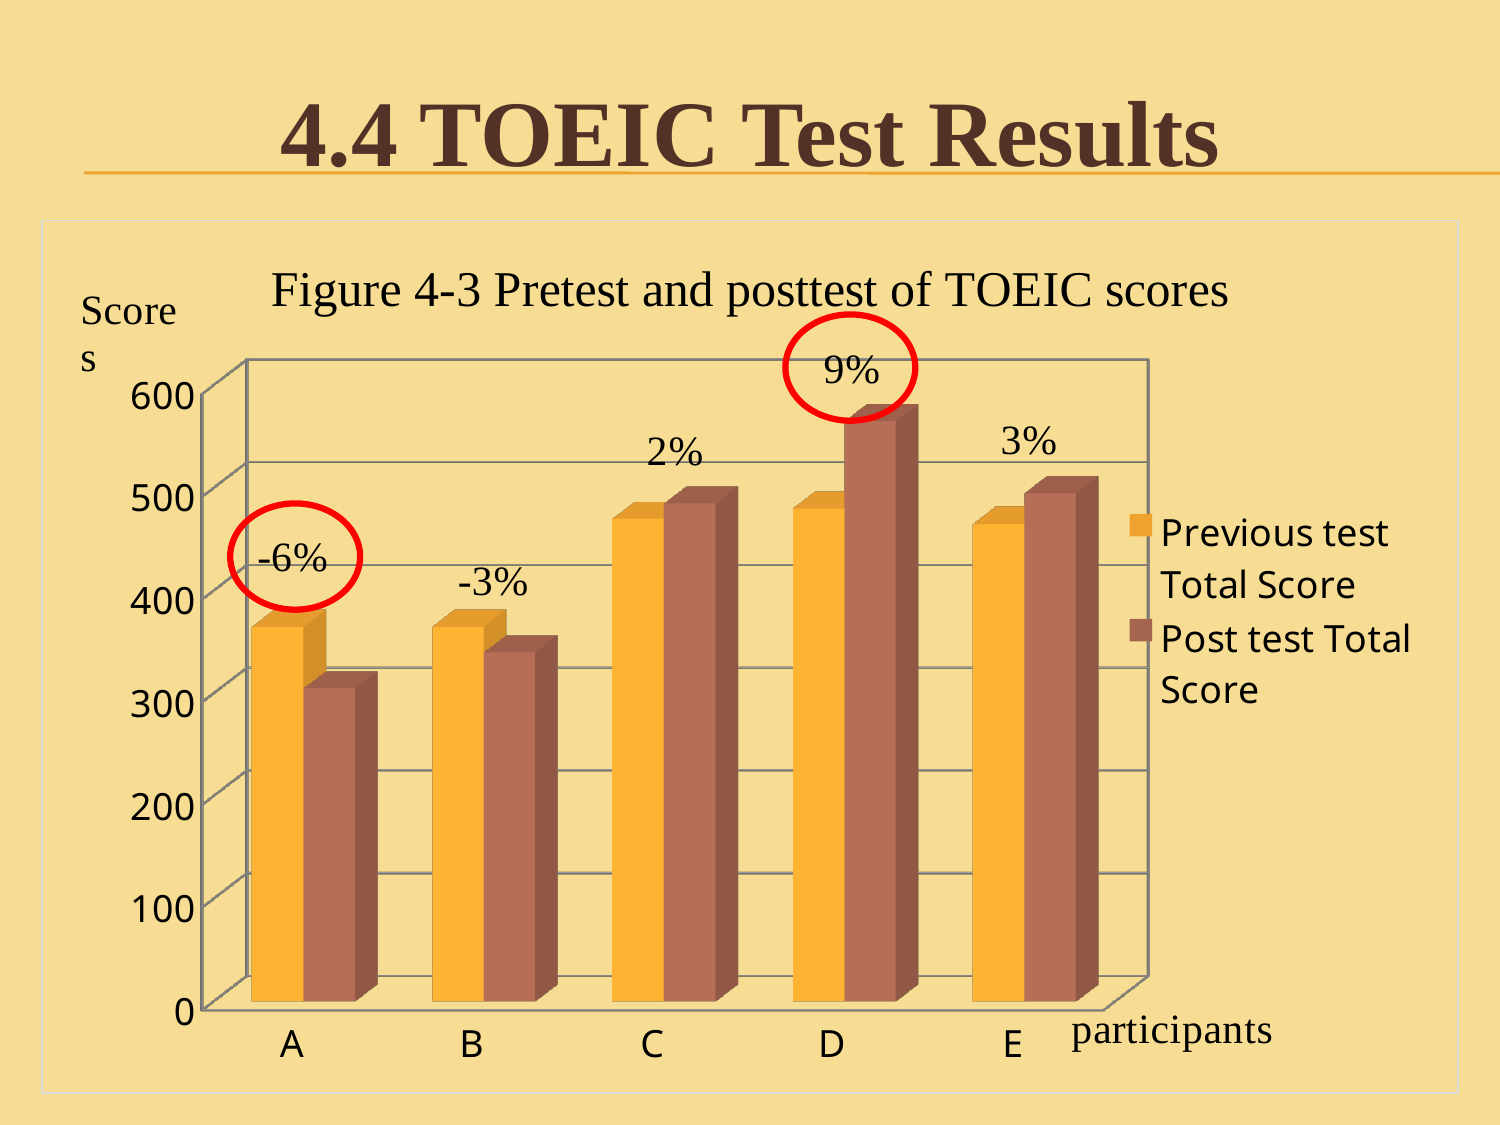

# 4.4 TOEIC Test Results
[unsupported chart]